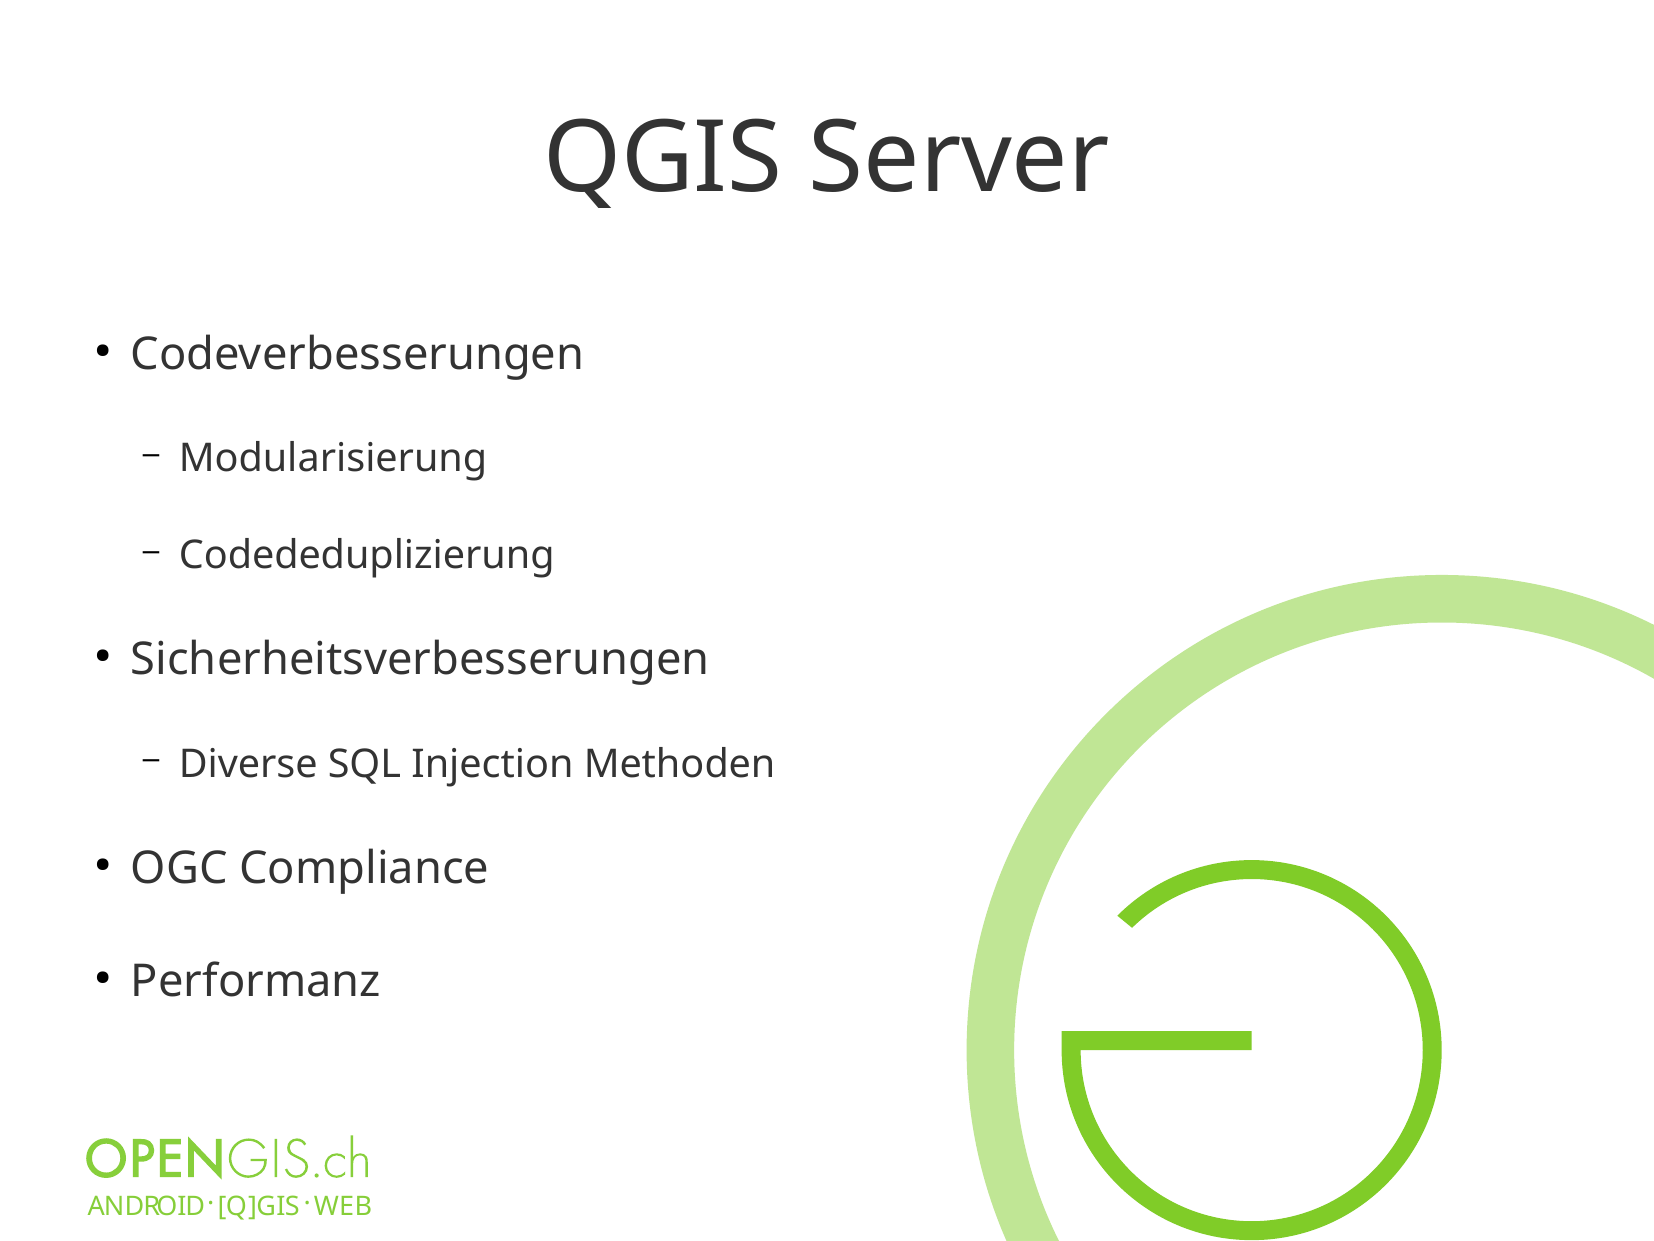

# QGIS Server
Codeverbesserungen
Modularisierung
Codededuplizierung
Sicherheitsverbesserungen
Diverse SQL Injection Methoden
OGC Compliance
Performanz